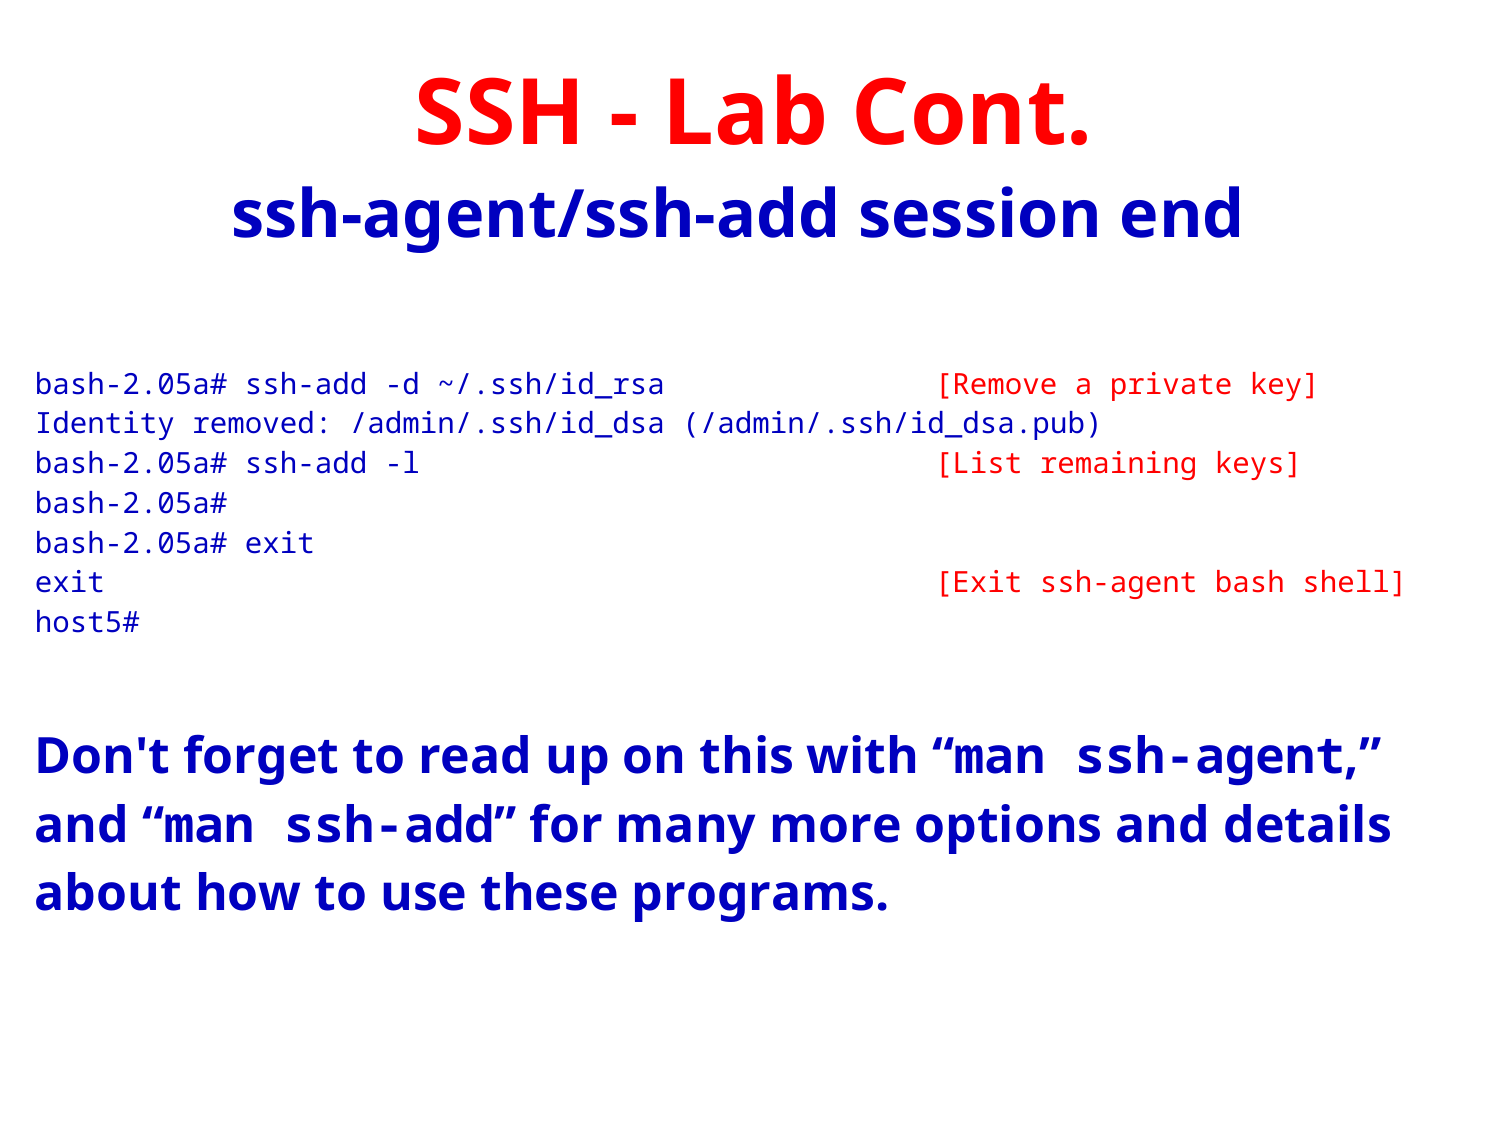

SSH - Lab Cont.
# ssh-agent/ssh-add session end
bash-2.05a# ssh-add -d ~/.ssh/id_rsa		[Remove a private key]
Identity removed: /admin/.ssh/id_dsa (/admin/.ssh/id_dsa.pub)
bash-2.05a# ssh-add -l				[List remaining keys]
bash-2.05a#
bash-2.05a# exit
exit						[Exit ssh-agent bash shell]
host5#
Don't forget to read up on this with “man ssh-agent,” and “man ssh-add” for many more options and details about how to use these programs.